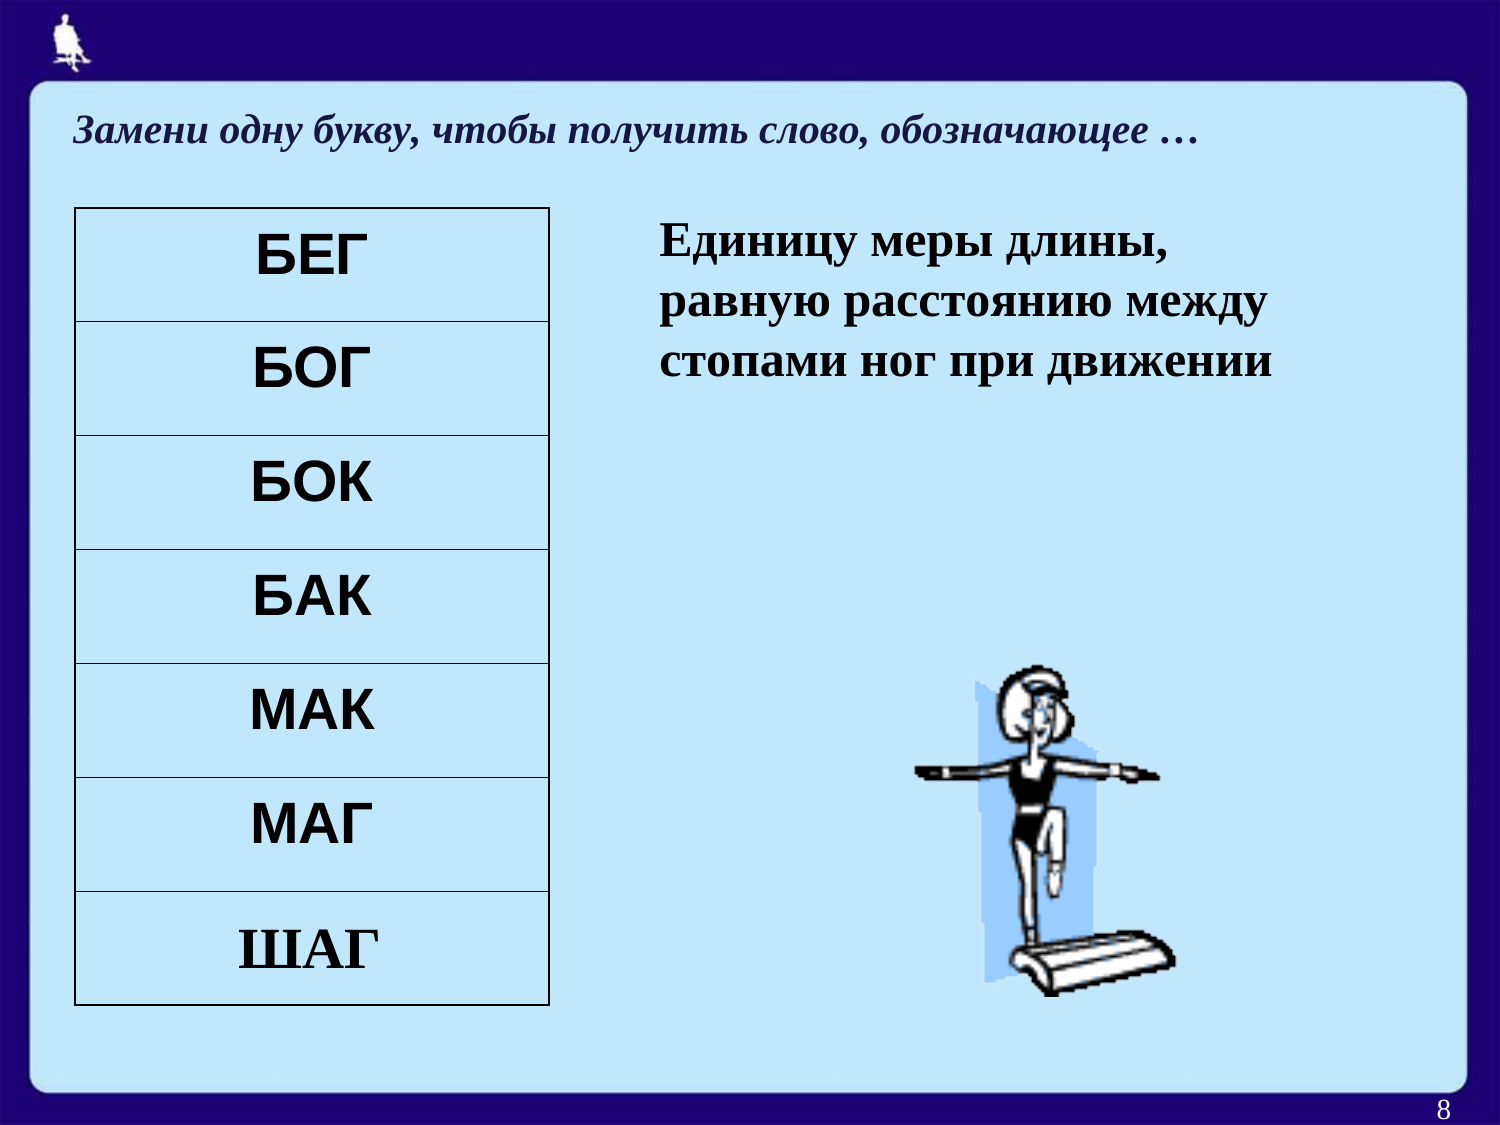

#
Замени одну букву, чтобы получить слово, обозначающее …
Единицу меры длины, равную расстоянию между стопами ног при движении
| БЕГ |
| --- |
| БОГ |
| БОК |
| БАК |
| МАК |
| МАГ |
| |
ШАГ